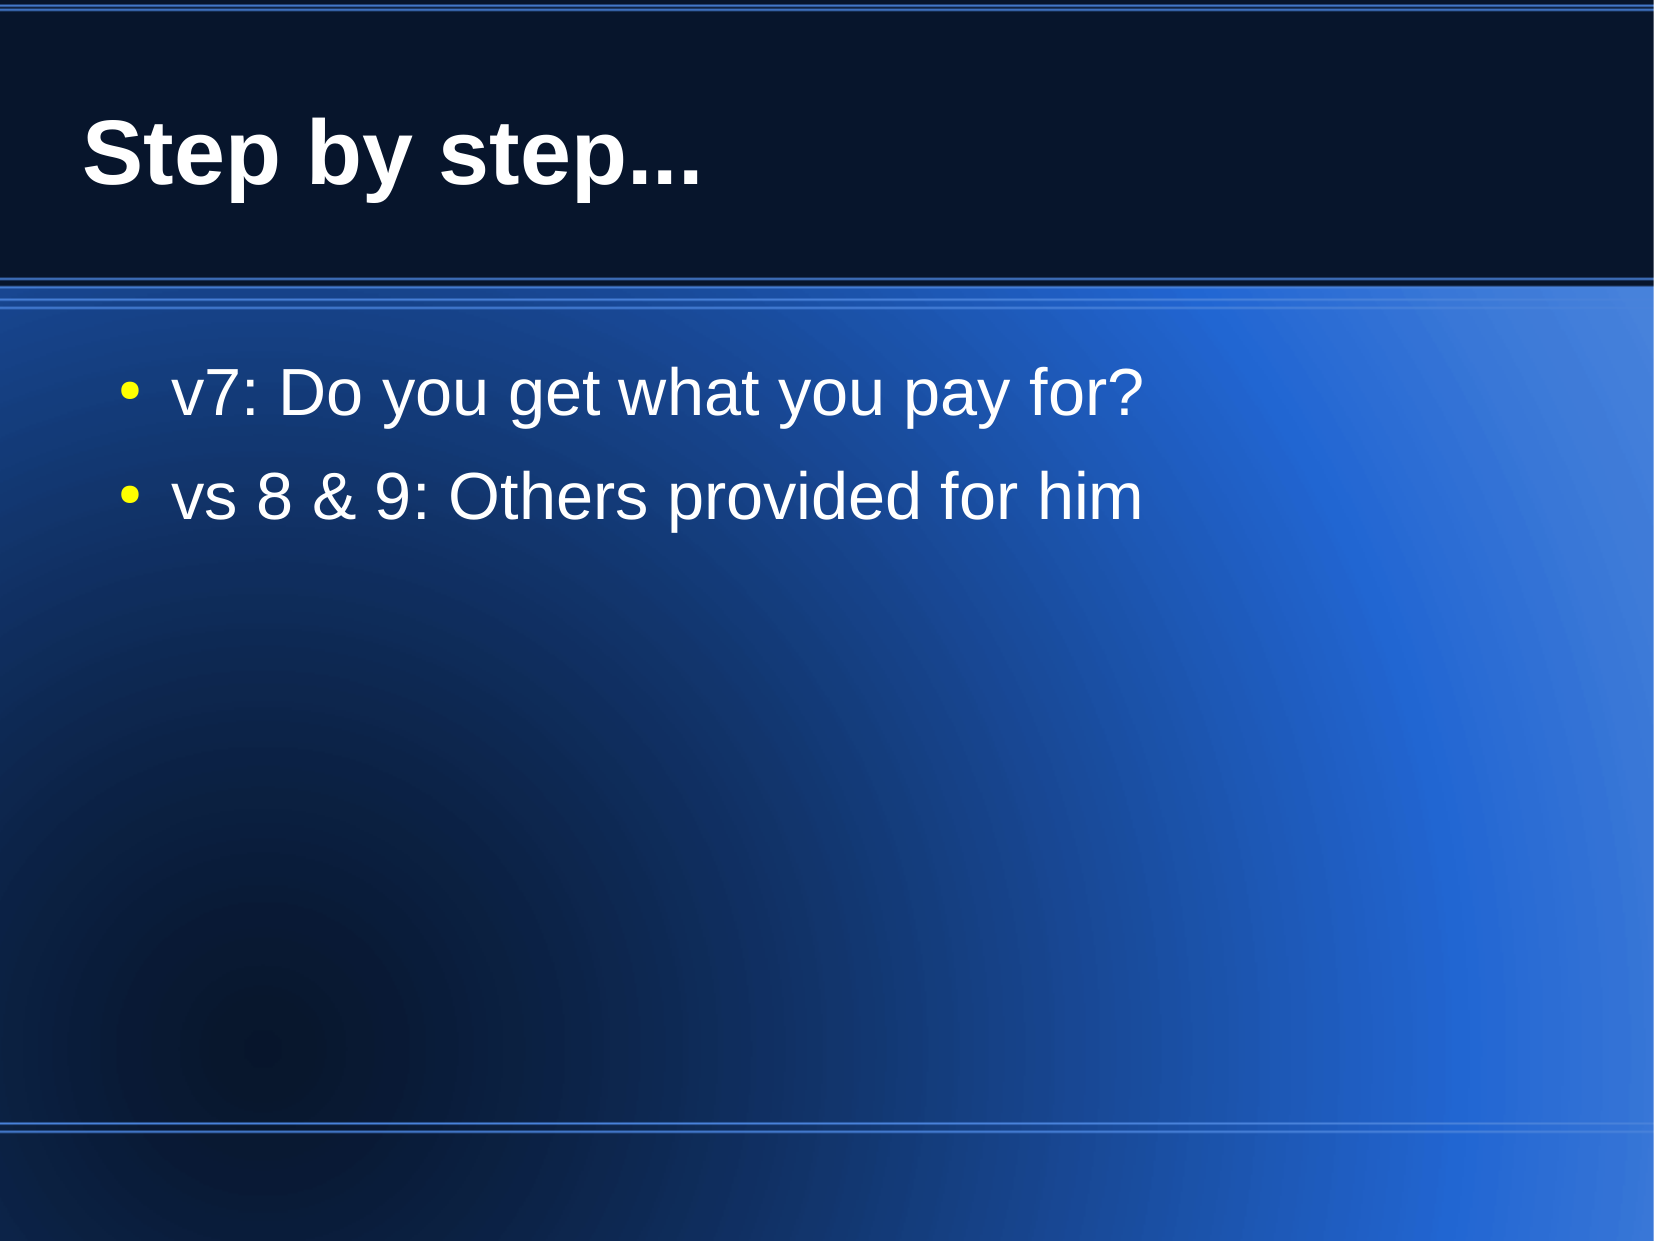

# Step by step...
v7: Do you get what you pay for?
vs 8 & 9: Others provided for him